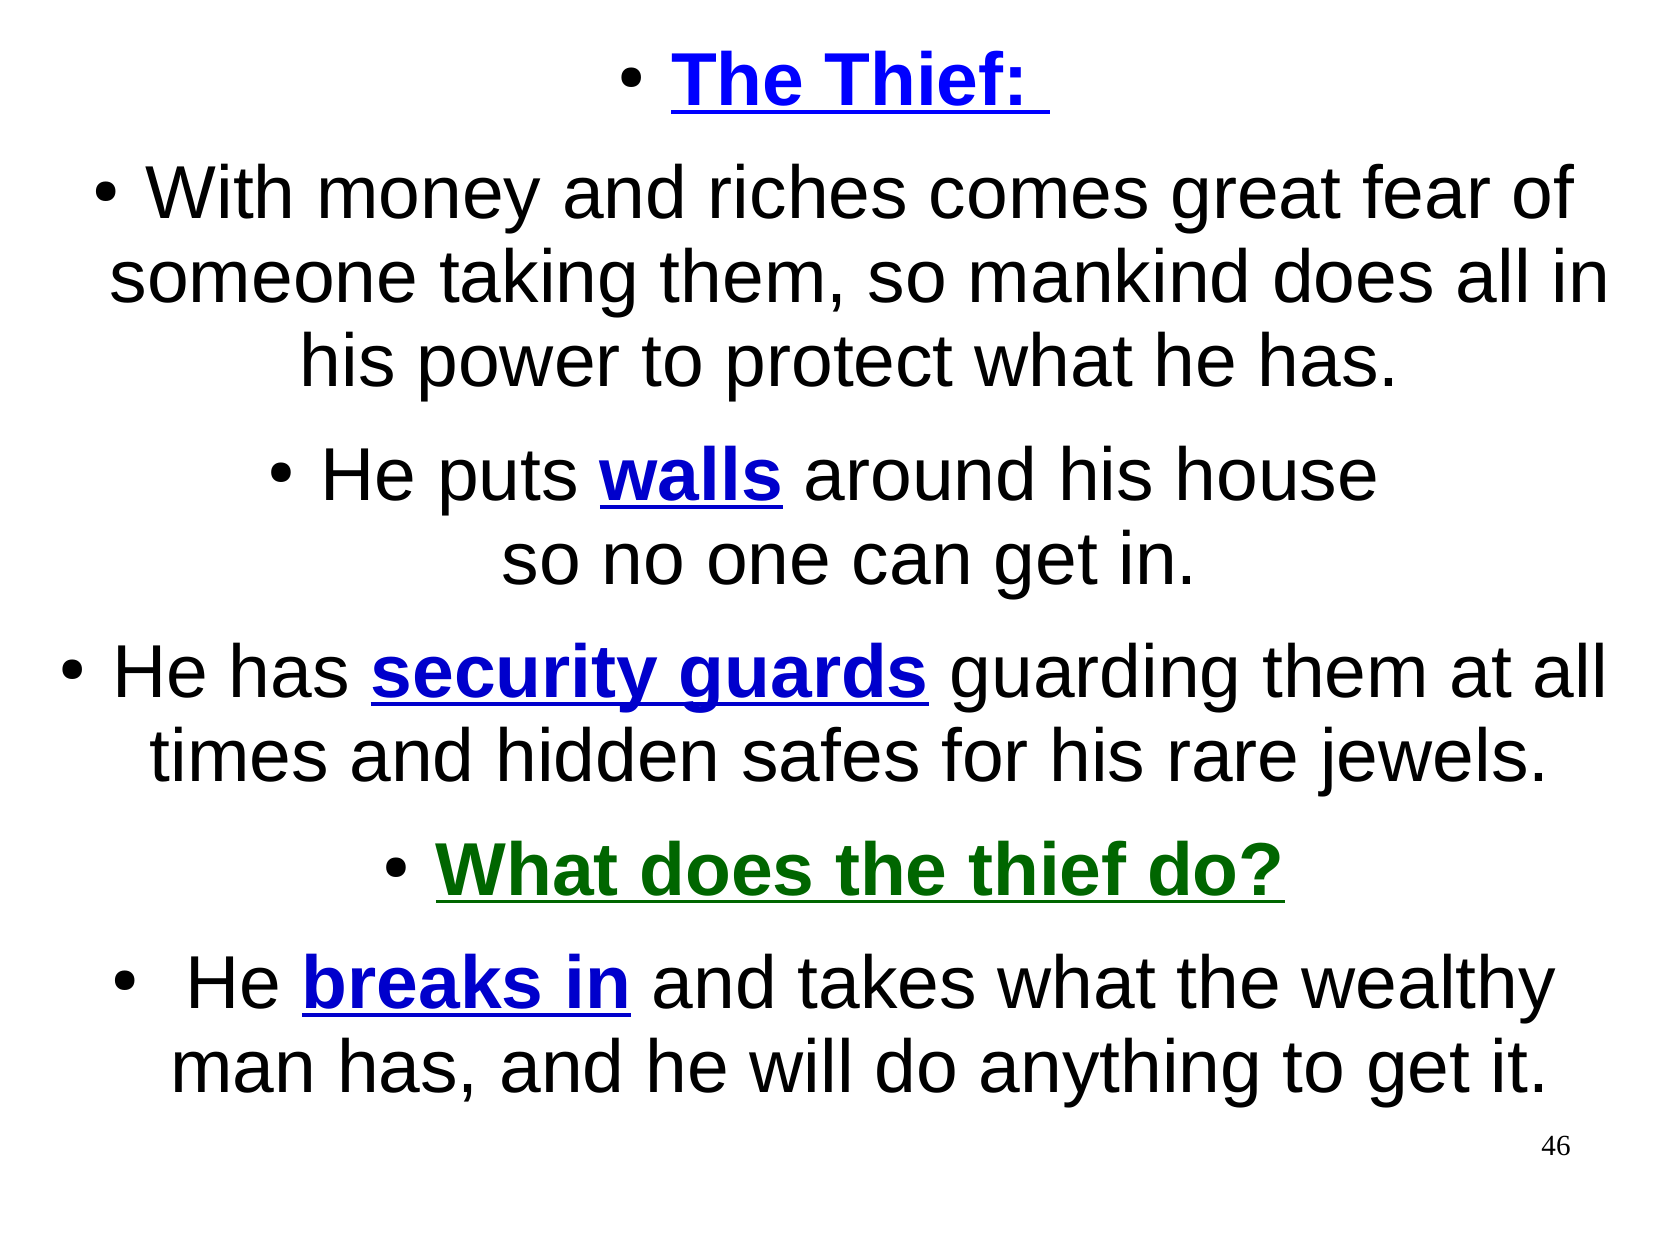

# The Thief:
With money and riches comes great fear of someone taking them, so mankind does all in his power to protect what he has.
He puts walls around his house
so no one can get in.
He has security guards guarding them at all times and hidden safes for his rare jewels.
What does the thief do?
 He breaks in and takes what the wealthy man has, and he will do anything to get it.
46